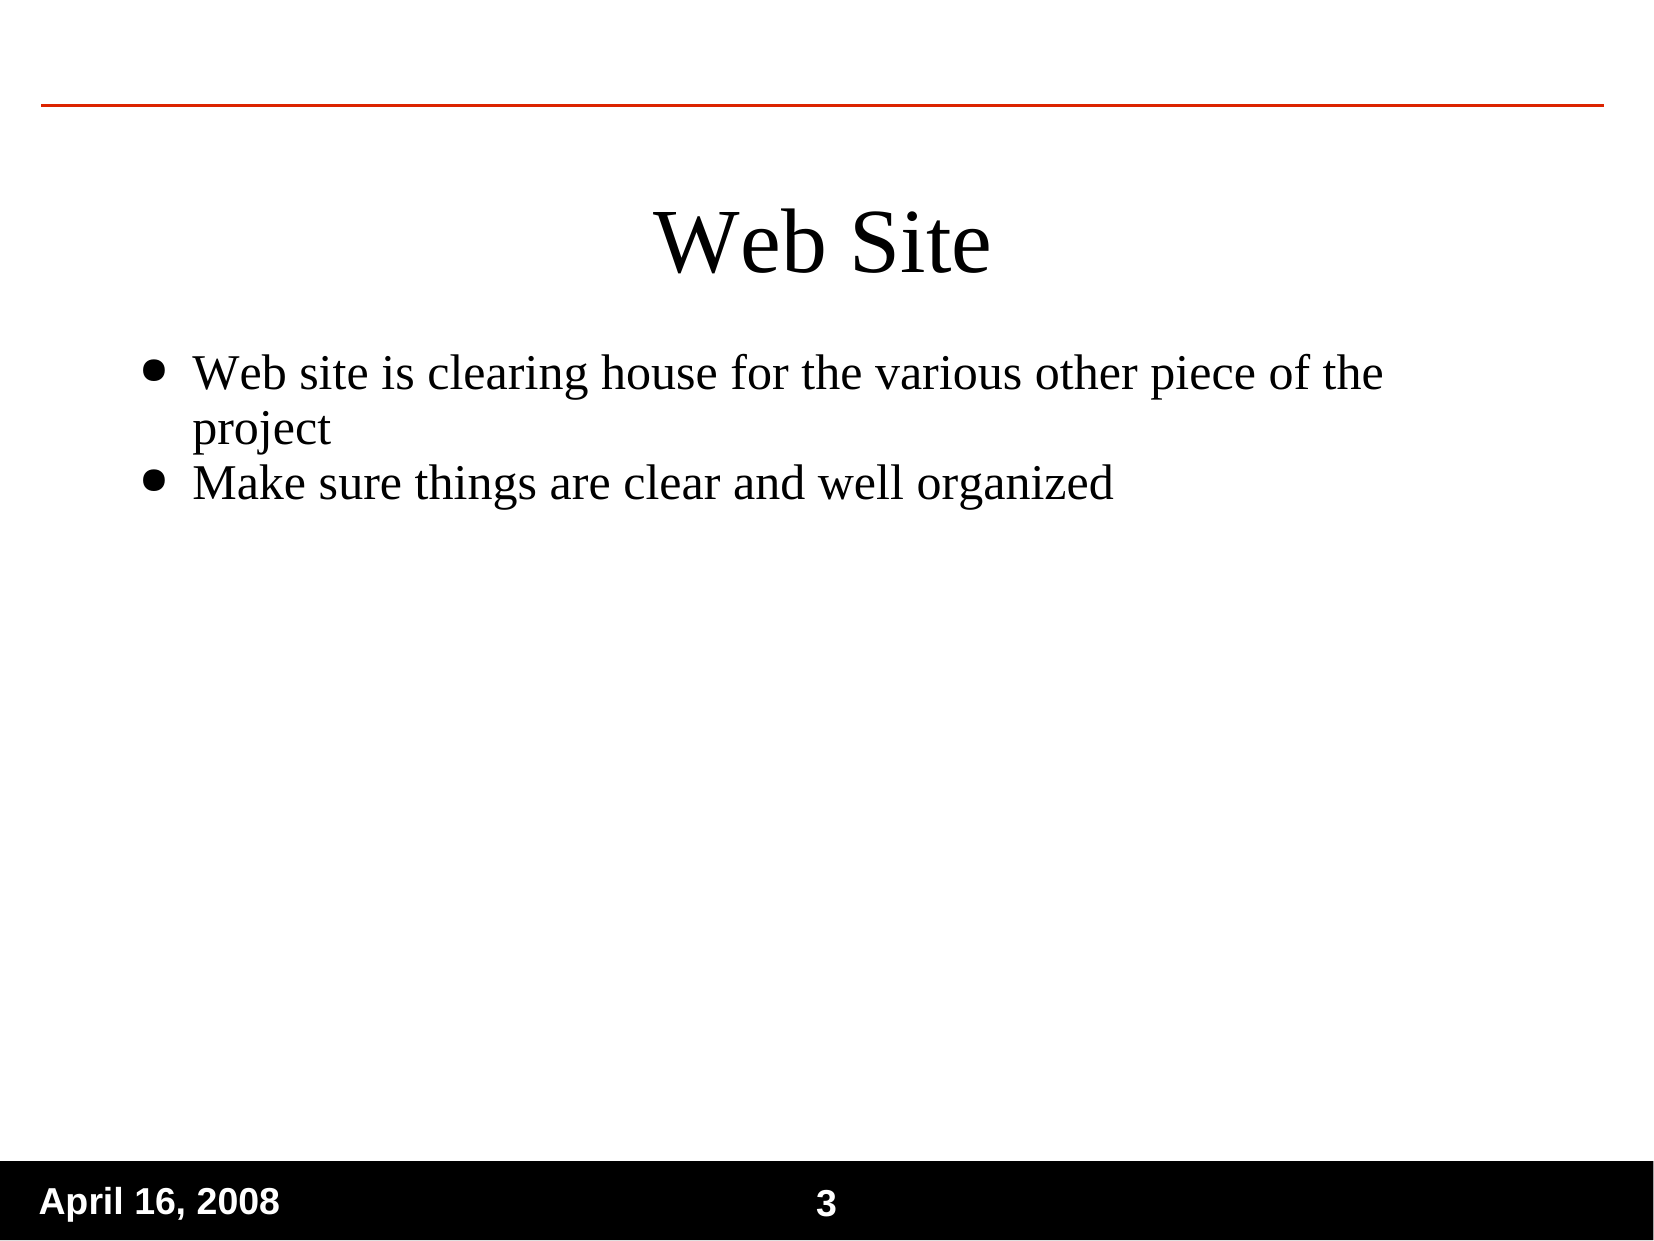

# Web Site
Web site is clearing house for the various other piece of the project
Make sure things are clear and well organized